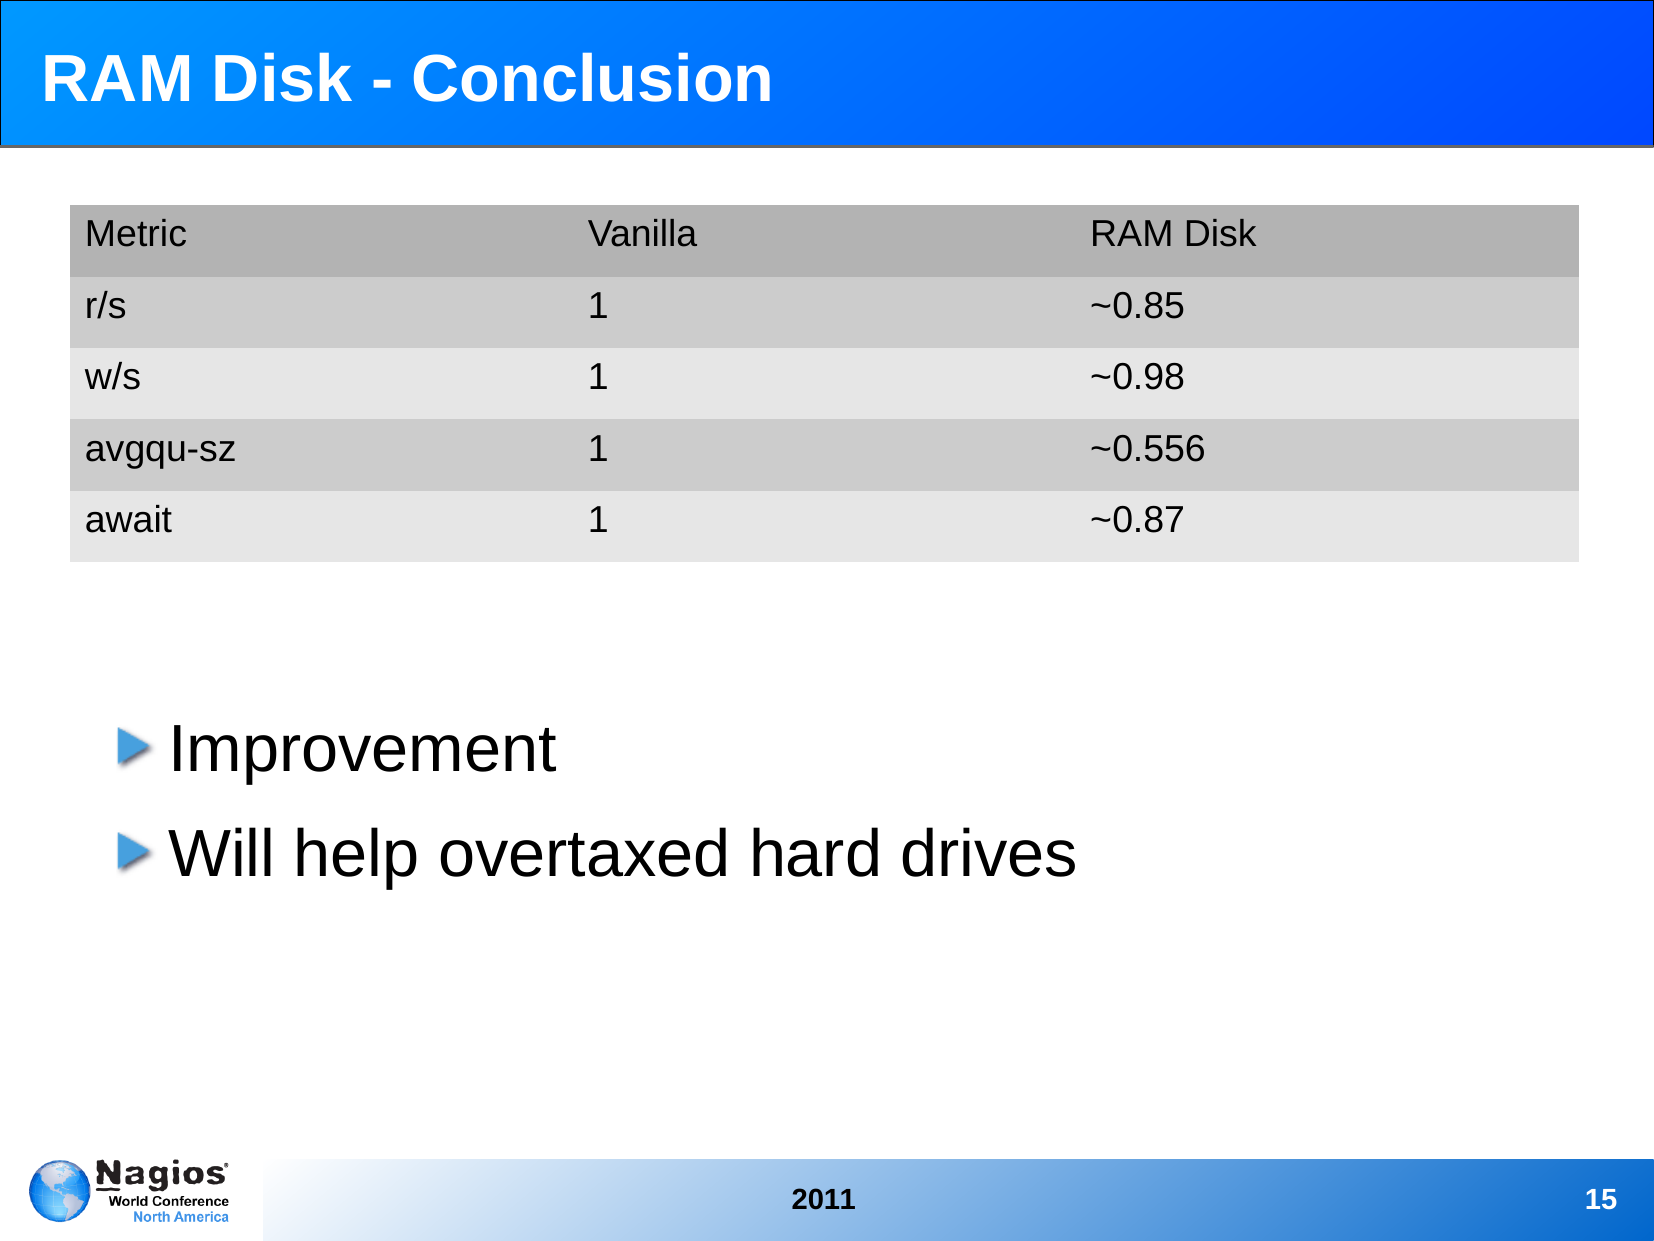

# RAM Disk - Conclusion
| Metric | Vanilla | RAM Disk |
| --- | --- | --- |
| r/s | 1 | ~0.85 |
| w/s | 1 | ~0.98 |
| avgqu-sz | 1 | ~0.556 |
| await | 1 | ~0.87 |
Improvement
Will help overtaxed hard drives
2011
15